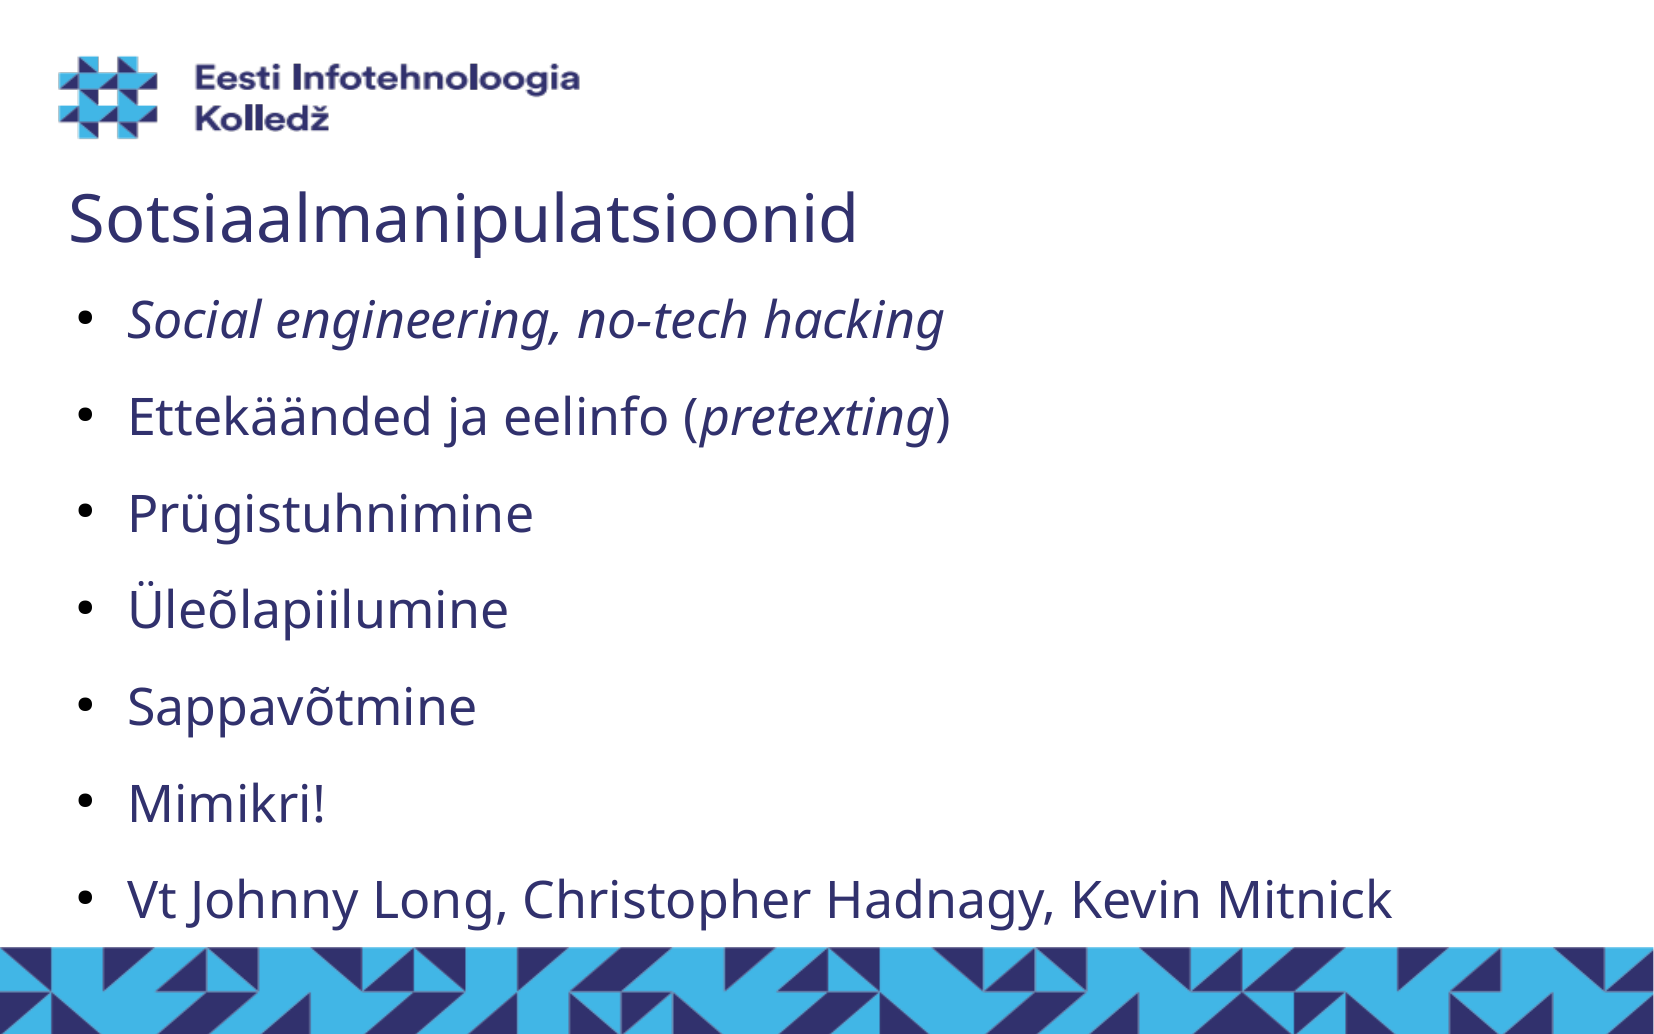

# Sotsiaalmanipulatsioonid
Social engineering, no-tech hacking
Ettekäänded ja eelinfo (pretexting)
Prügistuhnimine
Üleõlapiilumine
Sappavõtmine
Mimikri!
Vt Johnny Long, Christopher Hadnagy, Kevin Mitnick